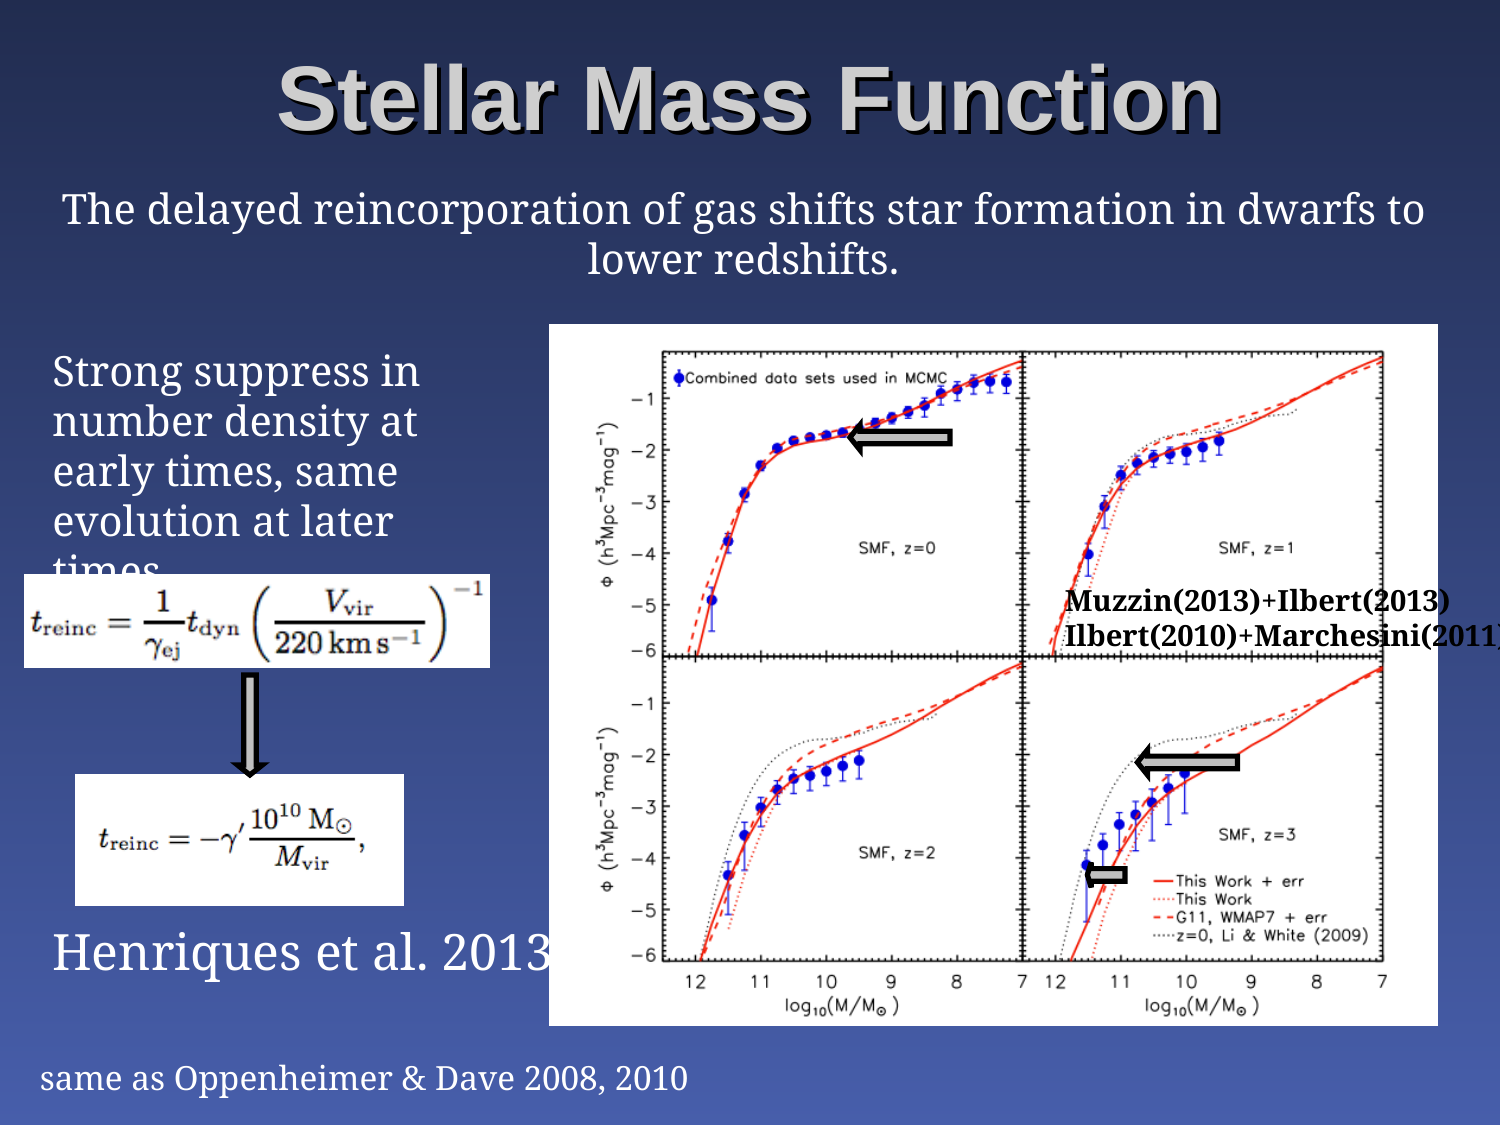

# Stellar Mass Function
The delayed reincorporation of gas shifts star formation in dwarfs to lower redshifts.
Strong suppress in number density at early times, same evolution at later times.
Muzzin(2013)+Ilbert(2013)
Ilbert(2010)+Marchesini(2011)
Henriques et al. 2013a
same as Oppenheimer & Dave 2008, 2010